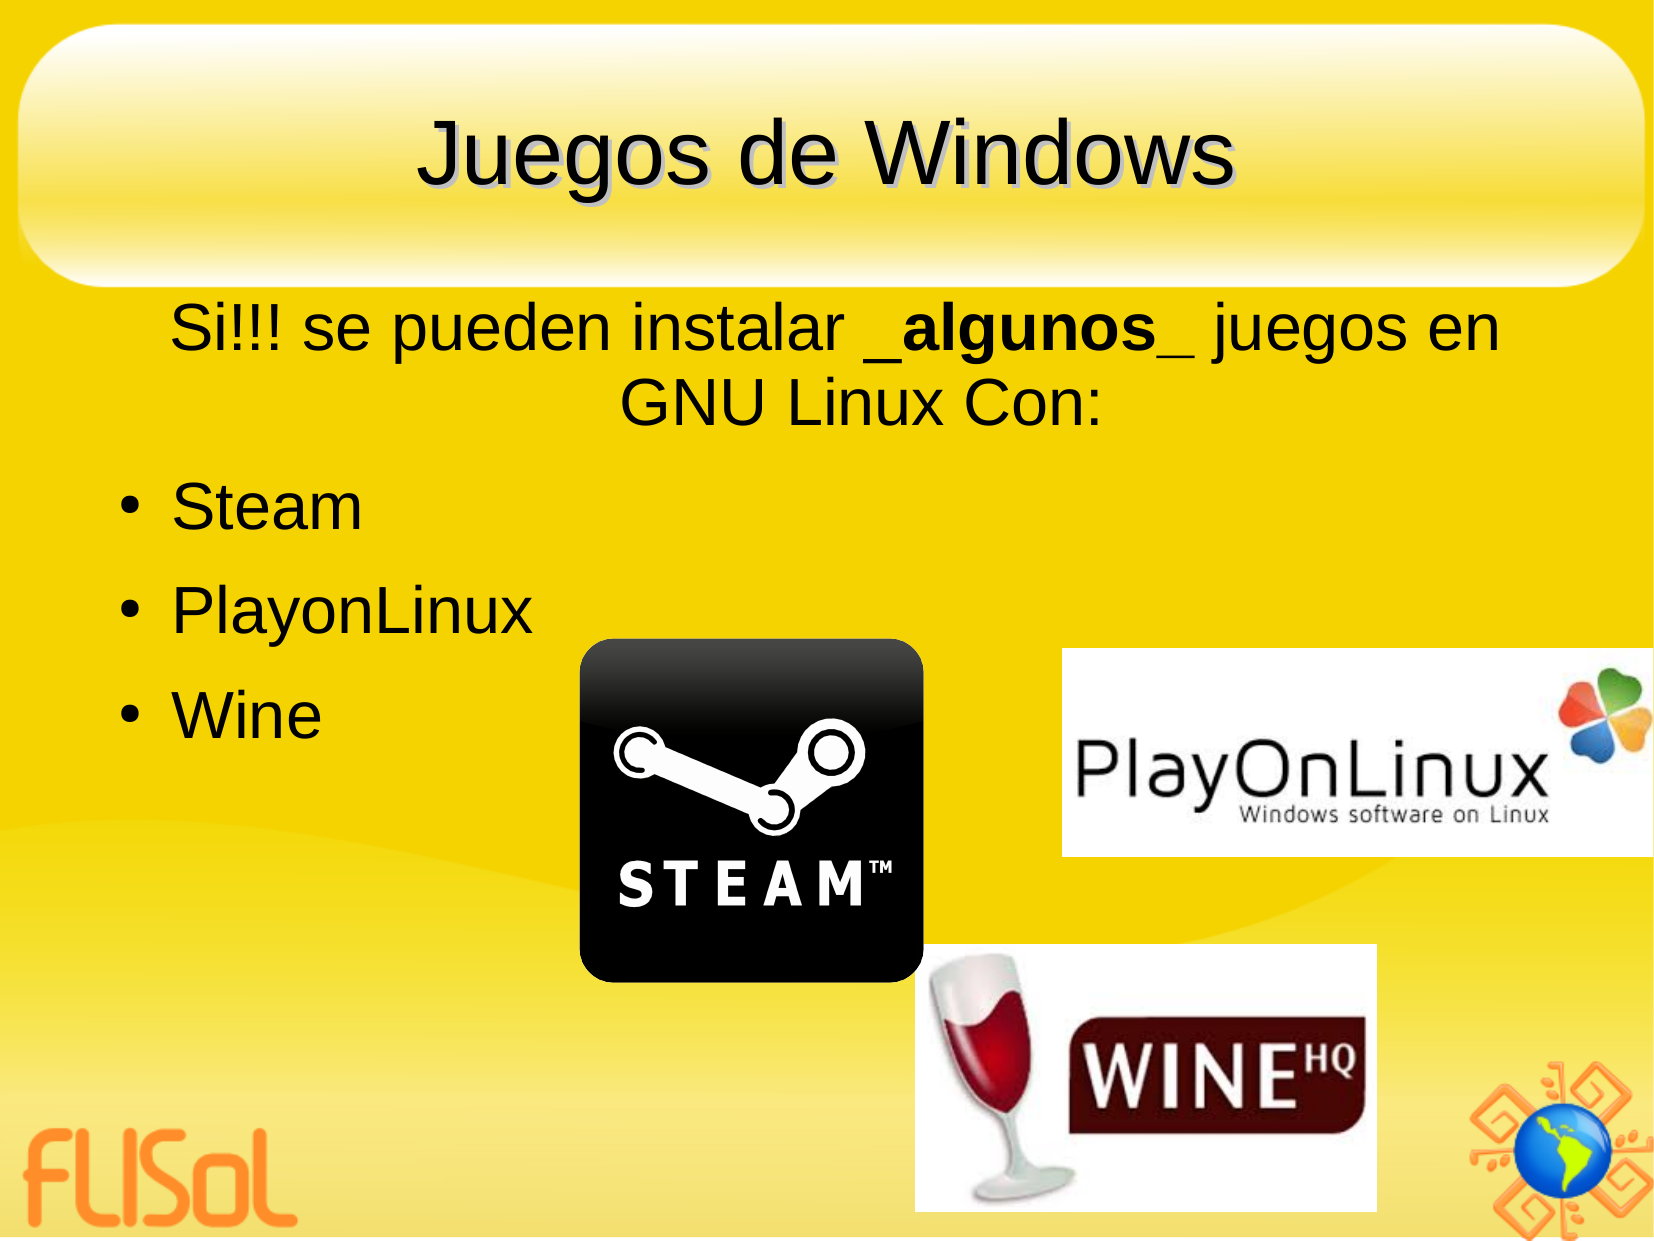

# Juegos de Windows
Si!!! se pueden instalar _algunos_ juegos en GNU Linux Con:
Steam
PlayonLinux
Wine